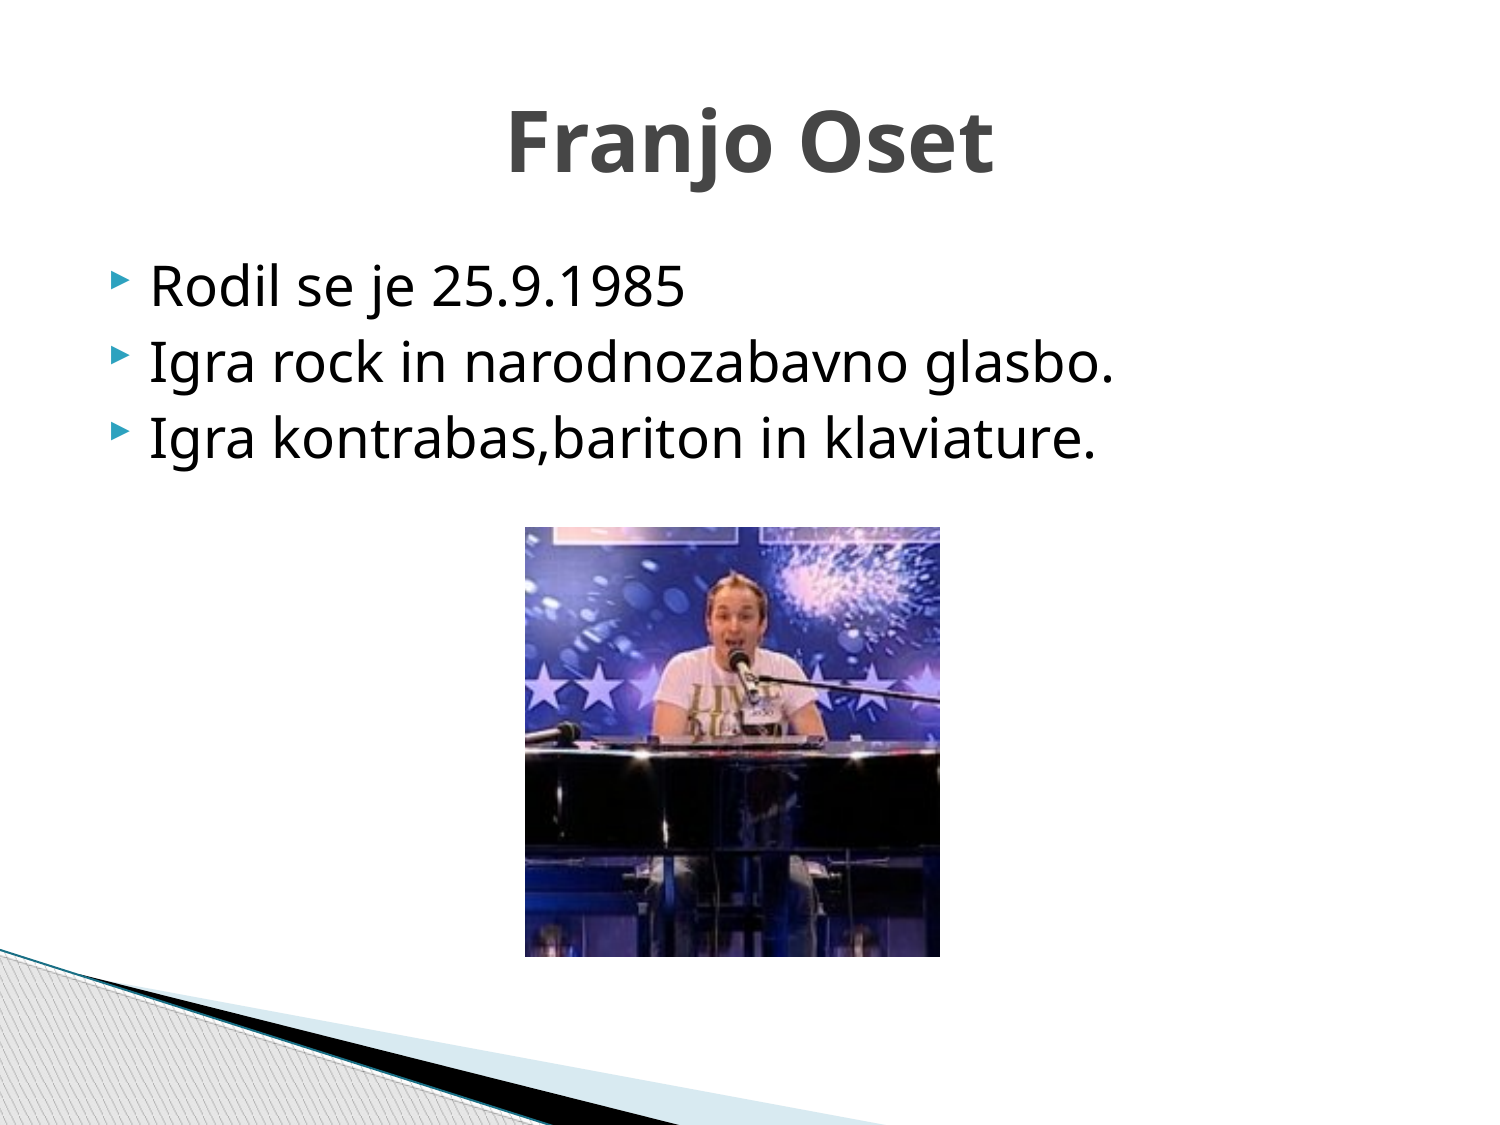

Franjo Oset
# Rodil se je 25.9.1985
Igra rock in narodnozabavno glasbo.
Igra kontrabas,bariton in klaviature.